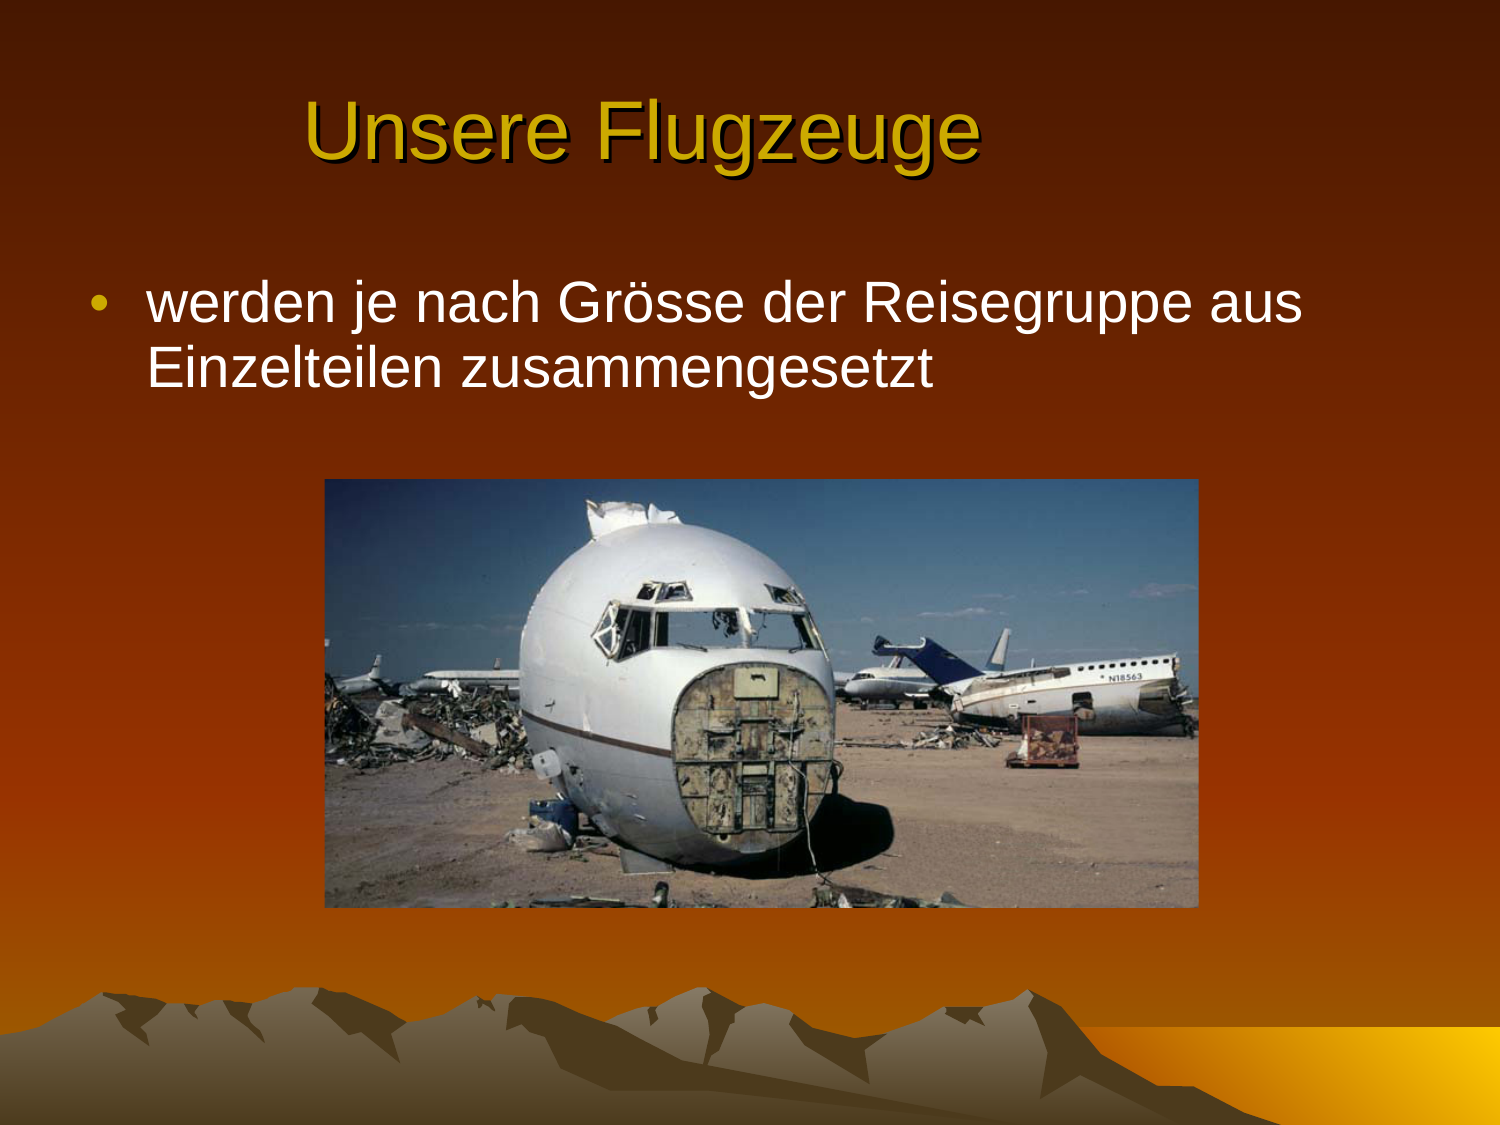

# Unsere Flugzeuge
werden je nach Grösse der Reisegruppe aus Einzelteilen zusammengesetzt